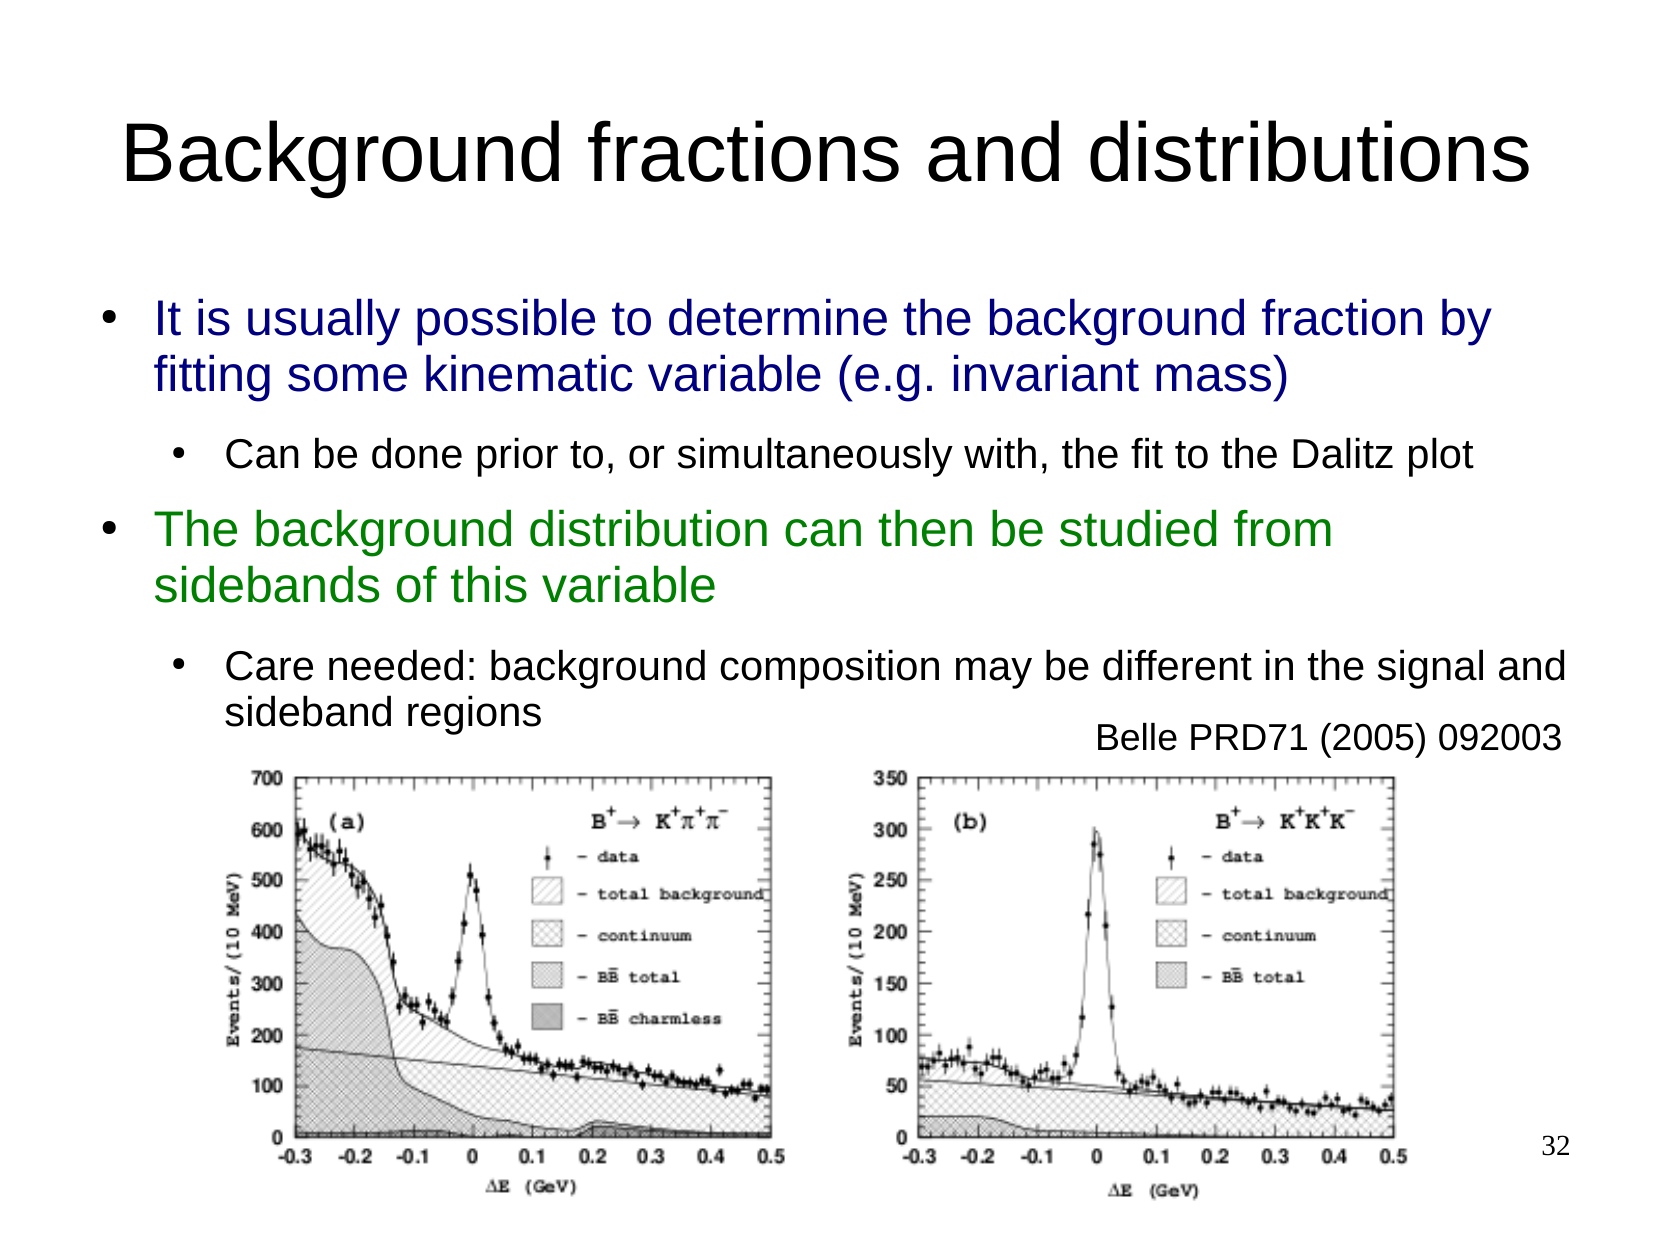

# Background fractions and distributions
It is usually possible to determine the background fraction by fitting some kinematic variable (e.g. invariant mass)
Can be done prior to, or simultaneously with, the fit to the Dalitz plot
The background distribution can then be studied from sidebands of this variable
Care needed: background composition may be different in the signal and sideband regions
Belle PRD71 (2005) 092003
32